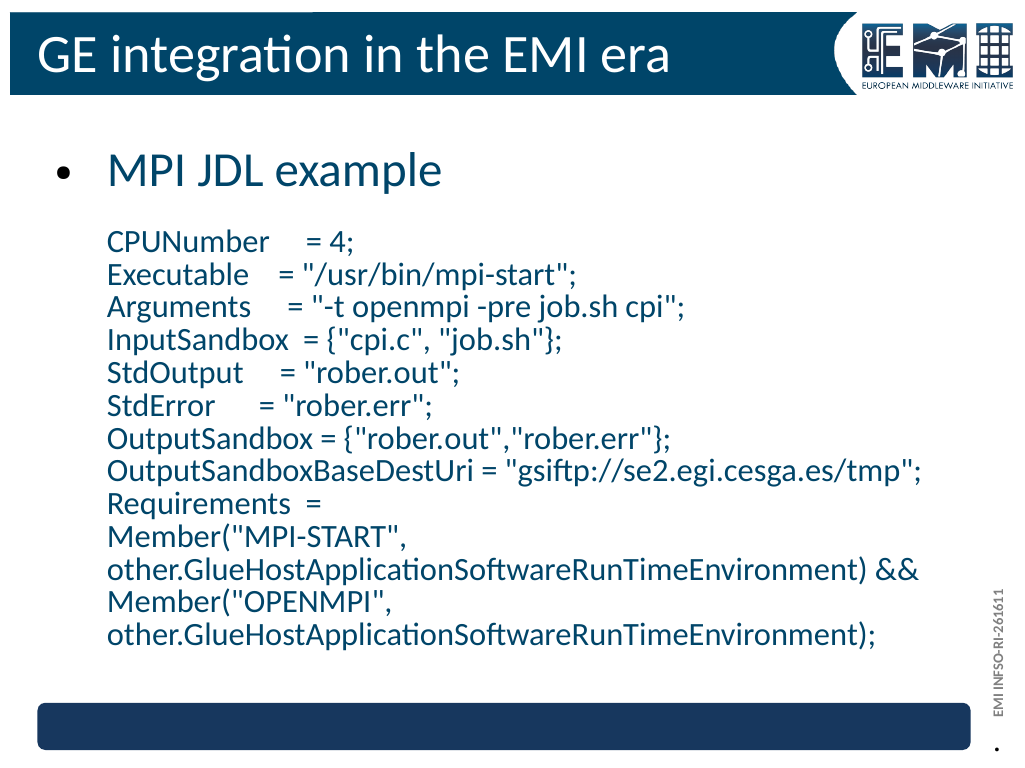

# GE integration in the EMI era
MPI JDL example
CPUNumber = 4;
Executable = "/usr/bin/mpi-start";
Arguments = "-t openmpi -pre job.sh cpi";
InputSandbox = {"cpi.c", "job.sh"};
StdOutput = "rober.out";
StdError = "rober.err";
OutputSandbox = {"rober.out","rober.err"};
OutputSandboxBaseDestUri = "gsiftp://se2.egi.cesga.es/tmp";
Requirements =
Member("MPI-START", other.GlueHostApplicationSoftwareRunTimeEnvironment) && Member("OPENMPI", other.GlueHostApplicationSoftwareRunTimeEnvironment);